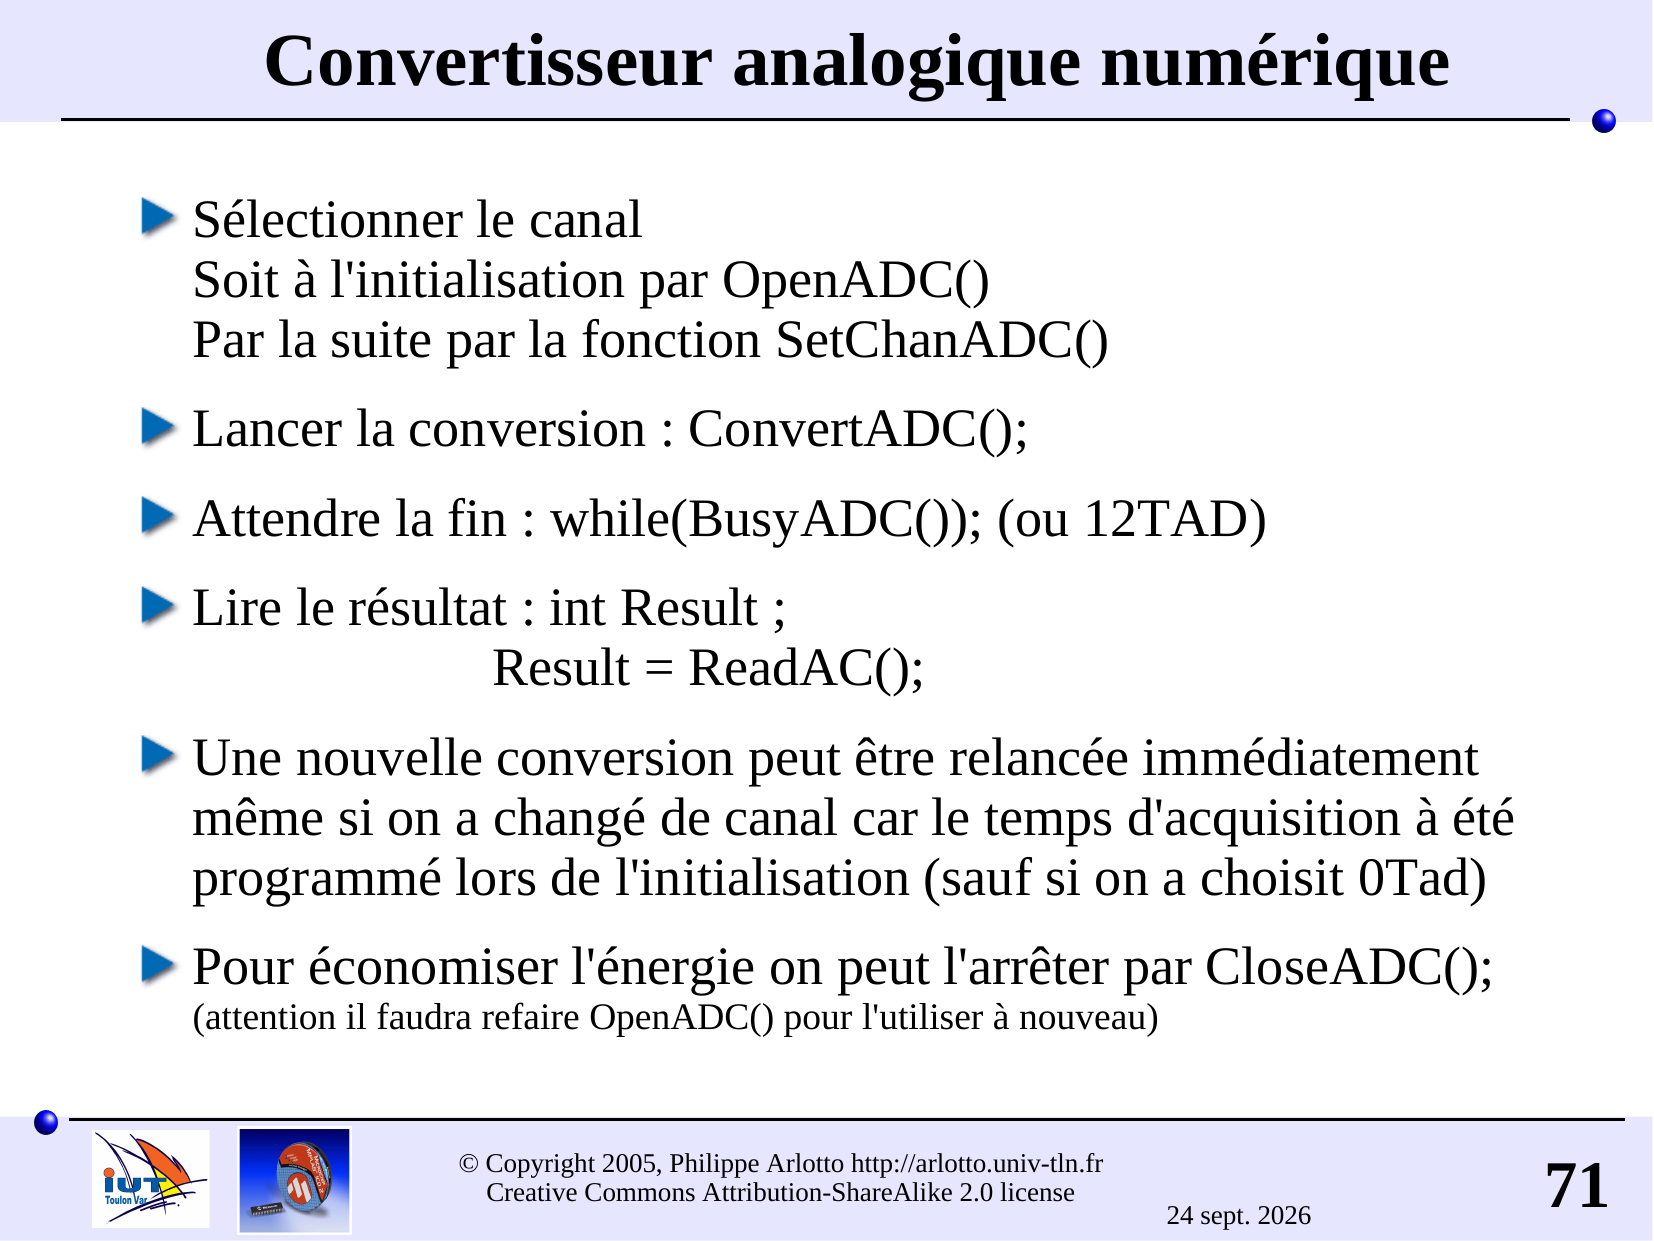

# Convertisseur analogique numérique
Sélectionner le canal
Soit à l'initialisation par OpenADC()
Par la suite par la fonction SetChanADC()
Lancer la conversion : ConvertADC();
Attendre la fin : while(BusyADC()); (ou 12TAD)
Lire le résultat : int Result ;
				Result = ReadAC();
Une nouvelle conversion peut être relancée immédiatement
même si on a changé de canal car le temps d'acquisition à été programmé lors de l'initialisation (sauf si on a choisit 0Tad)
Pour économiser l'énergie on peut l'arrêter par CloseADC();
(attention il faudra refaire OpenADC() pour l'utiliser à nouveau)